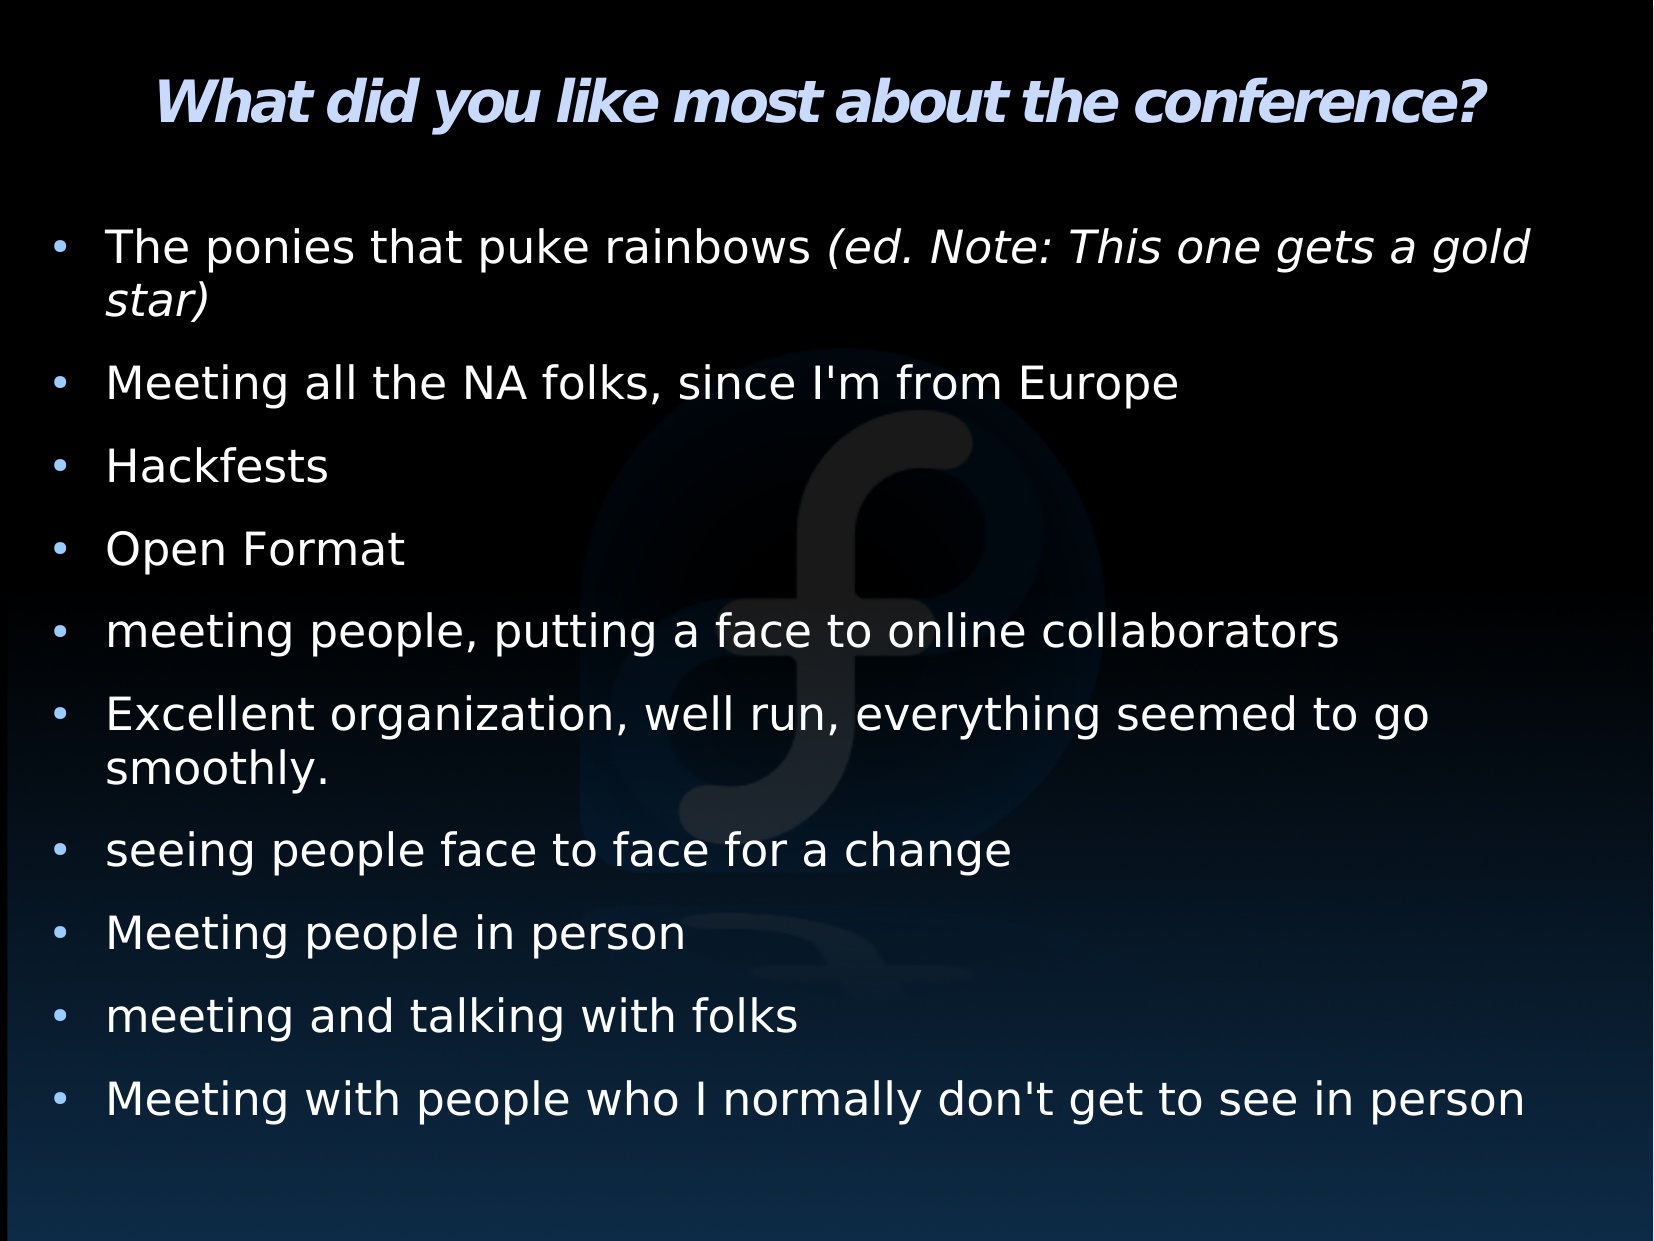

# What did you like most about the conference?
The ponies that puke rainbows (ed. Note: This one gets a gold star)
Meeting all the NA folks, since I'm from Europe
Hackfests
Open Format
meeting people, putting a face to online collaborators
Excellent organization, well run, everything seemed to go smoothly.
seeing people face to face for a change
Meeting people in person
meeting and talking with folks
Meeting with people who I normally don't get to see in person